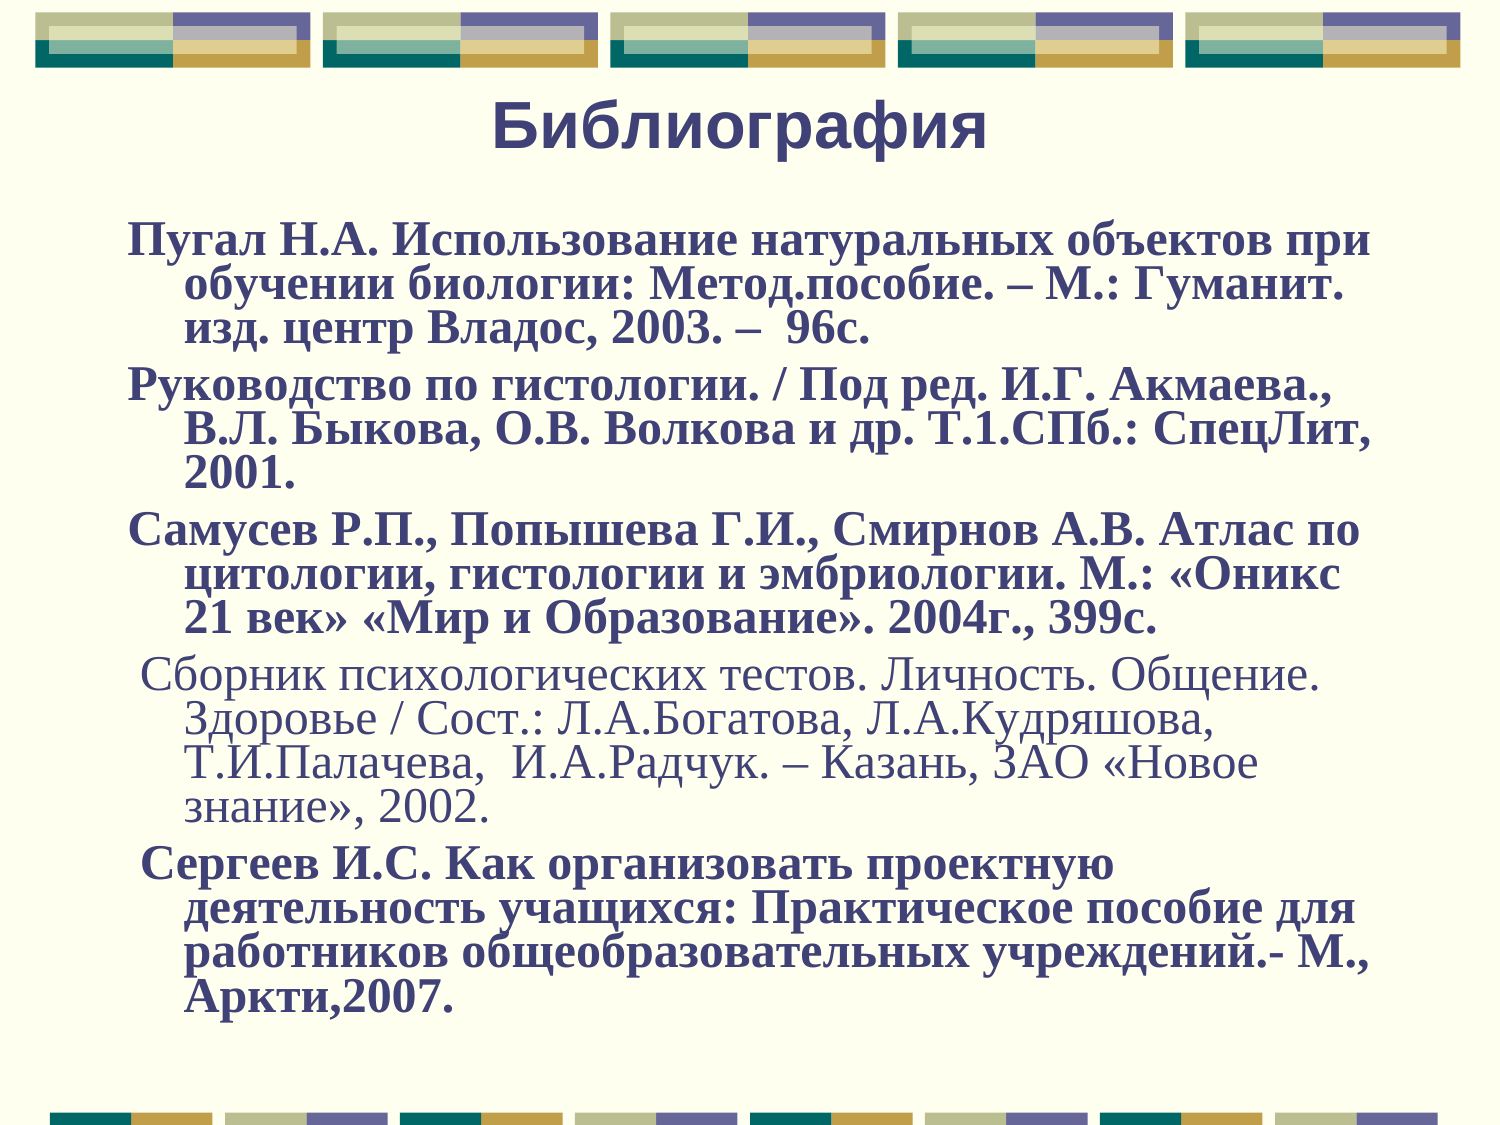

Библиография
# Пугал Н.А. Использование натуральных объектов при обучении биологии: Метод.пособие. – М.: Гуманит. изд. центр Владос, 2003. – 96с.
Руководство по гистологии. / Под ред. И.Г. Акмаева., В.Л. Быкова, О.В. Волкова и др. Т.1.СПб.: СпецЛит, 2001.
Самусев Р.П., Попышева Г.И., Смирнов А.В. Атлас по цитологии, гистологии и эмбриологии. М.: «Оникс 21 век» «Мир и Образование». 2004г., 399с.
 Сборник психологических тестов. Личность. Общение. Здоровье / Сост.: Л.А.Богатова, Л.А.Кудряшова, Т.И.Палачева, И.А.Радчук. – Казань, ЗАО «Новое знание», 2002.
 Сергеев И.С. Как организовать проектную деятельность учащихся: Практическое пособие для работников общеобразовательных учреждений.- М., Аркти,2007.